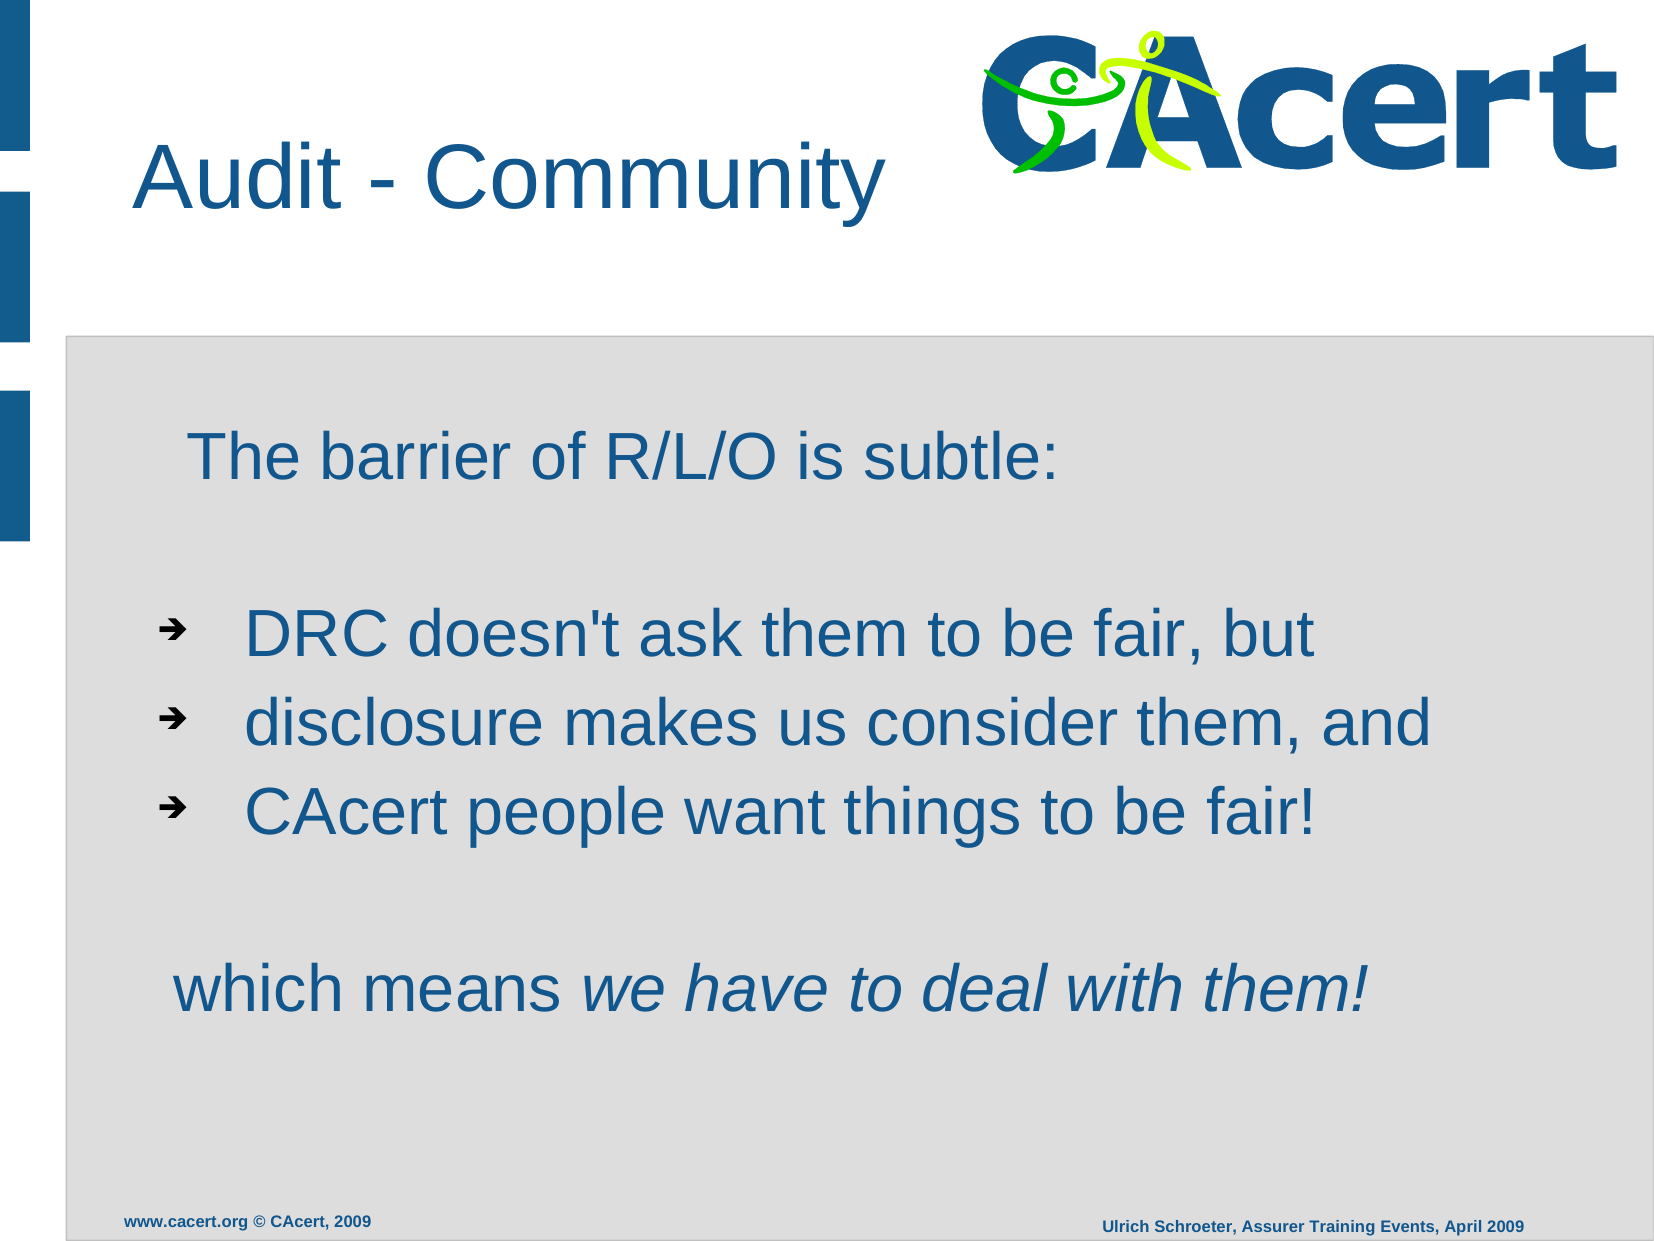

Audit - Community
The barrier of R/L/O is subtle:
 DRC doesn't ask them to be fair, but
 disclosure makes us consider them, and
 CAcert people want things to be fair!
which means we have to deal with them!